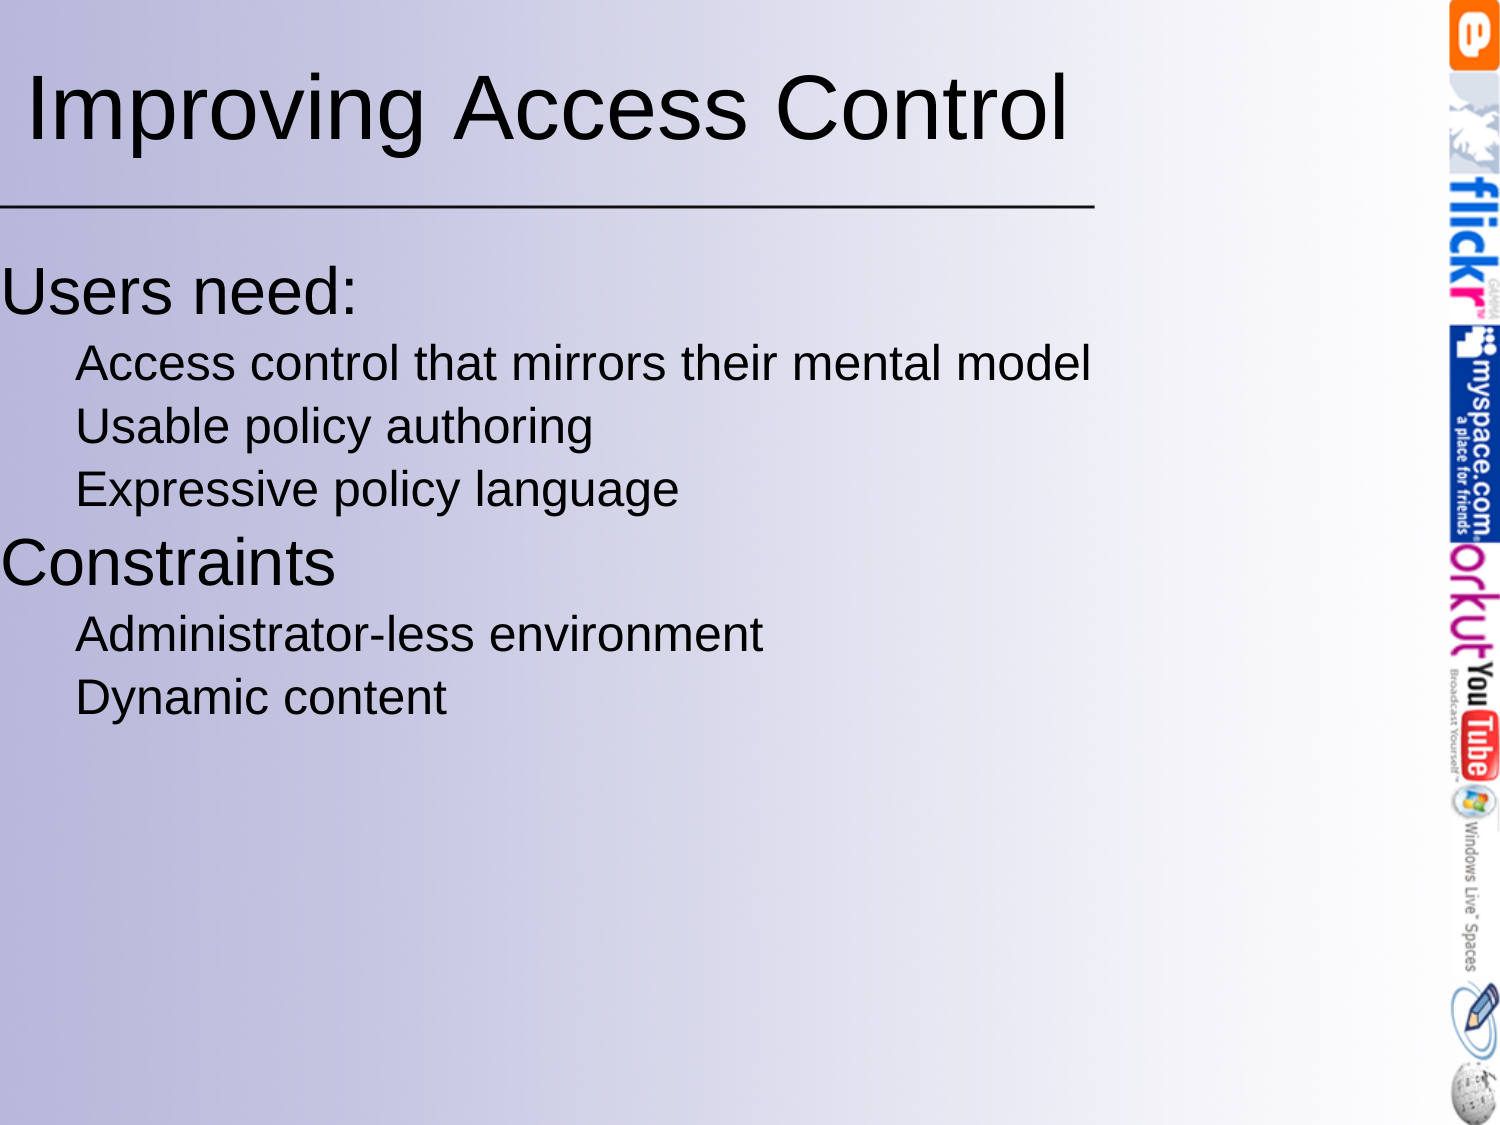

# Improving Access Control
Users need:
Access control that mirrors their mental model
Usable policy authoring
Expressive policy language
Constraints
Administrator-less environment
Dynamic content